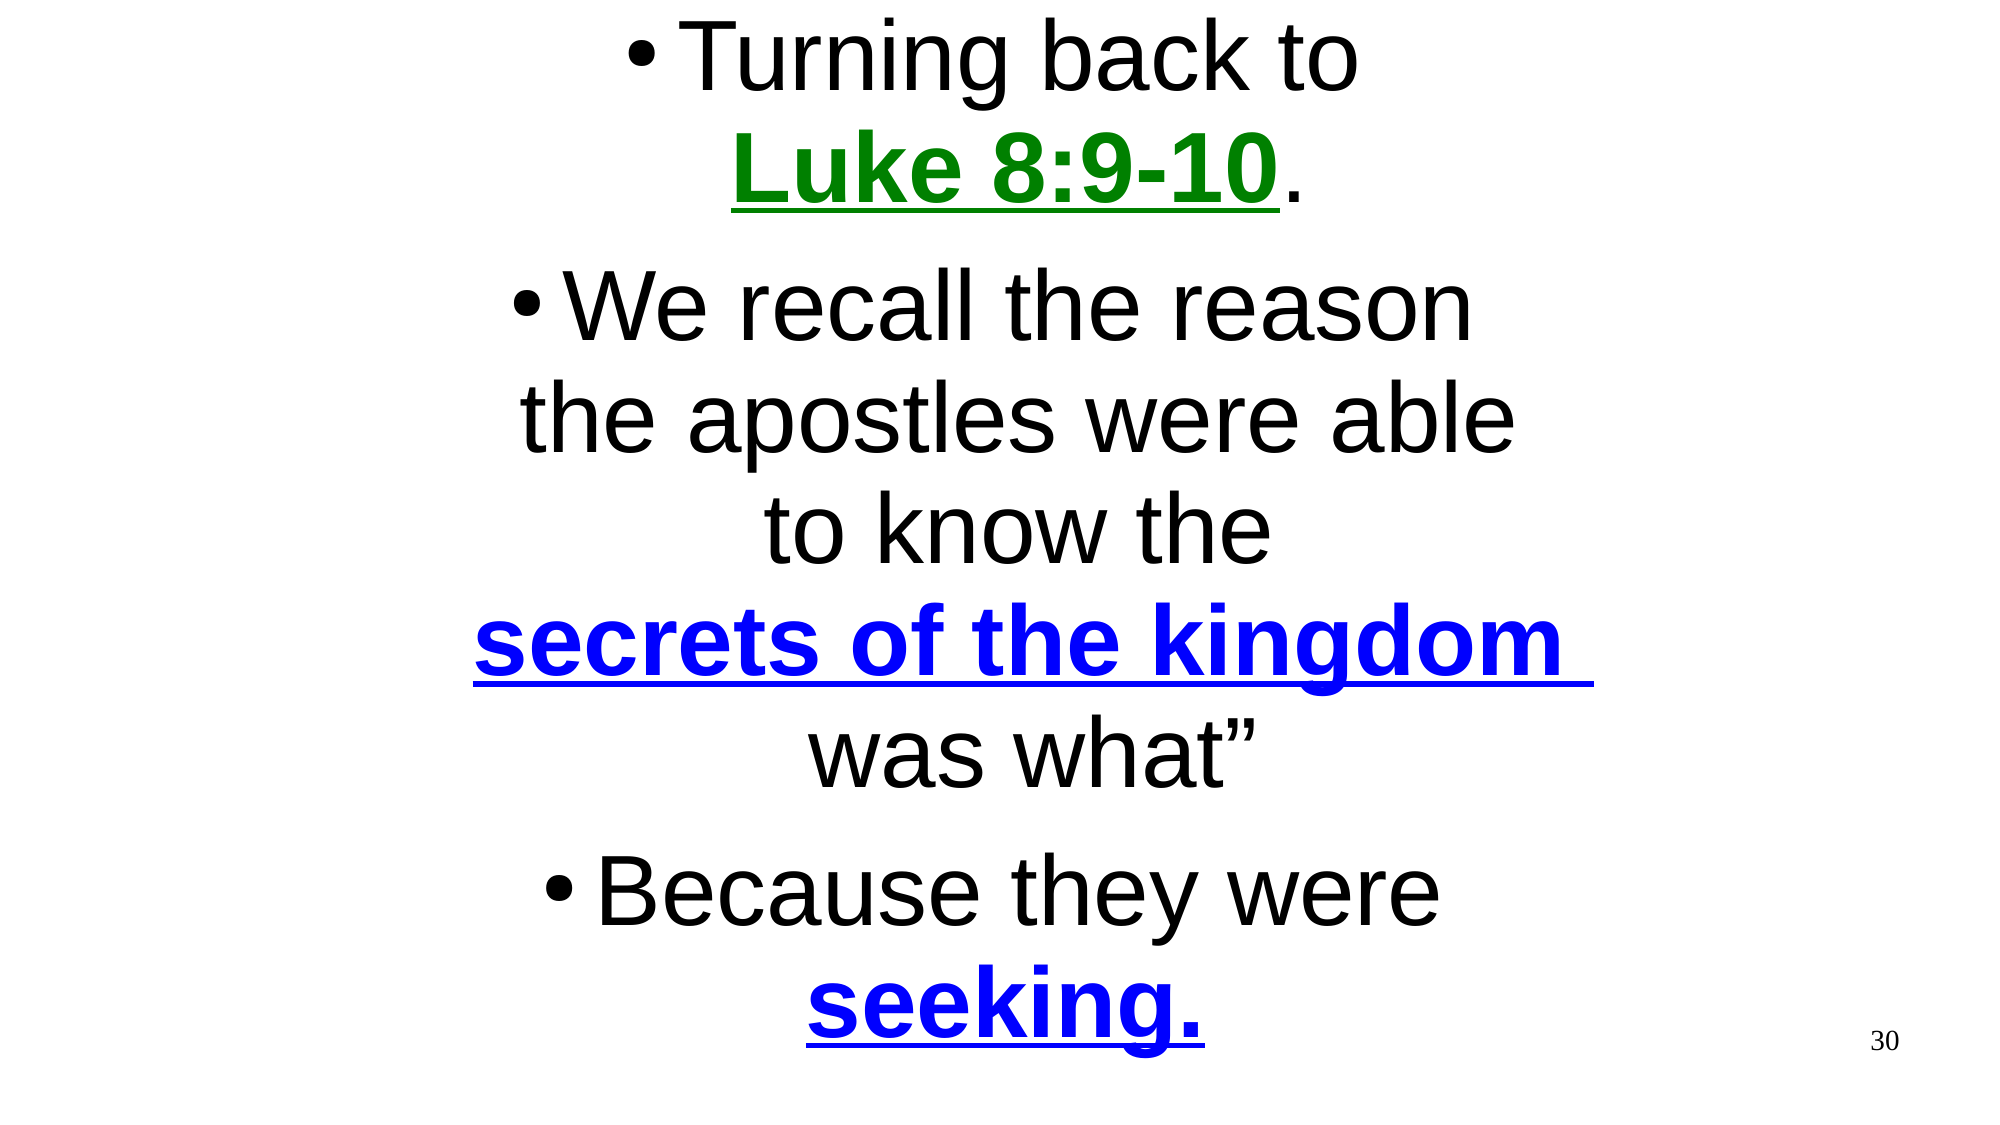

# Turning back to Luke 8:9-10.
We recall the reason
the apostles were able
to know the
secrets of the kingdom
was what”
Because they were
seeking.
30